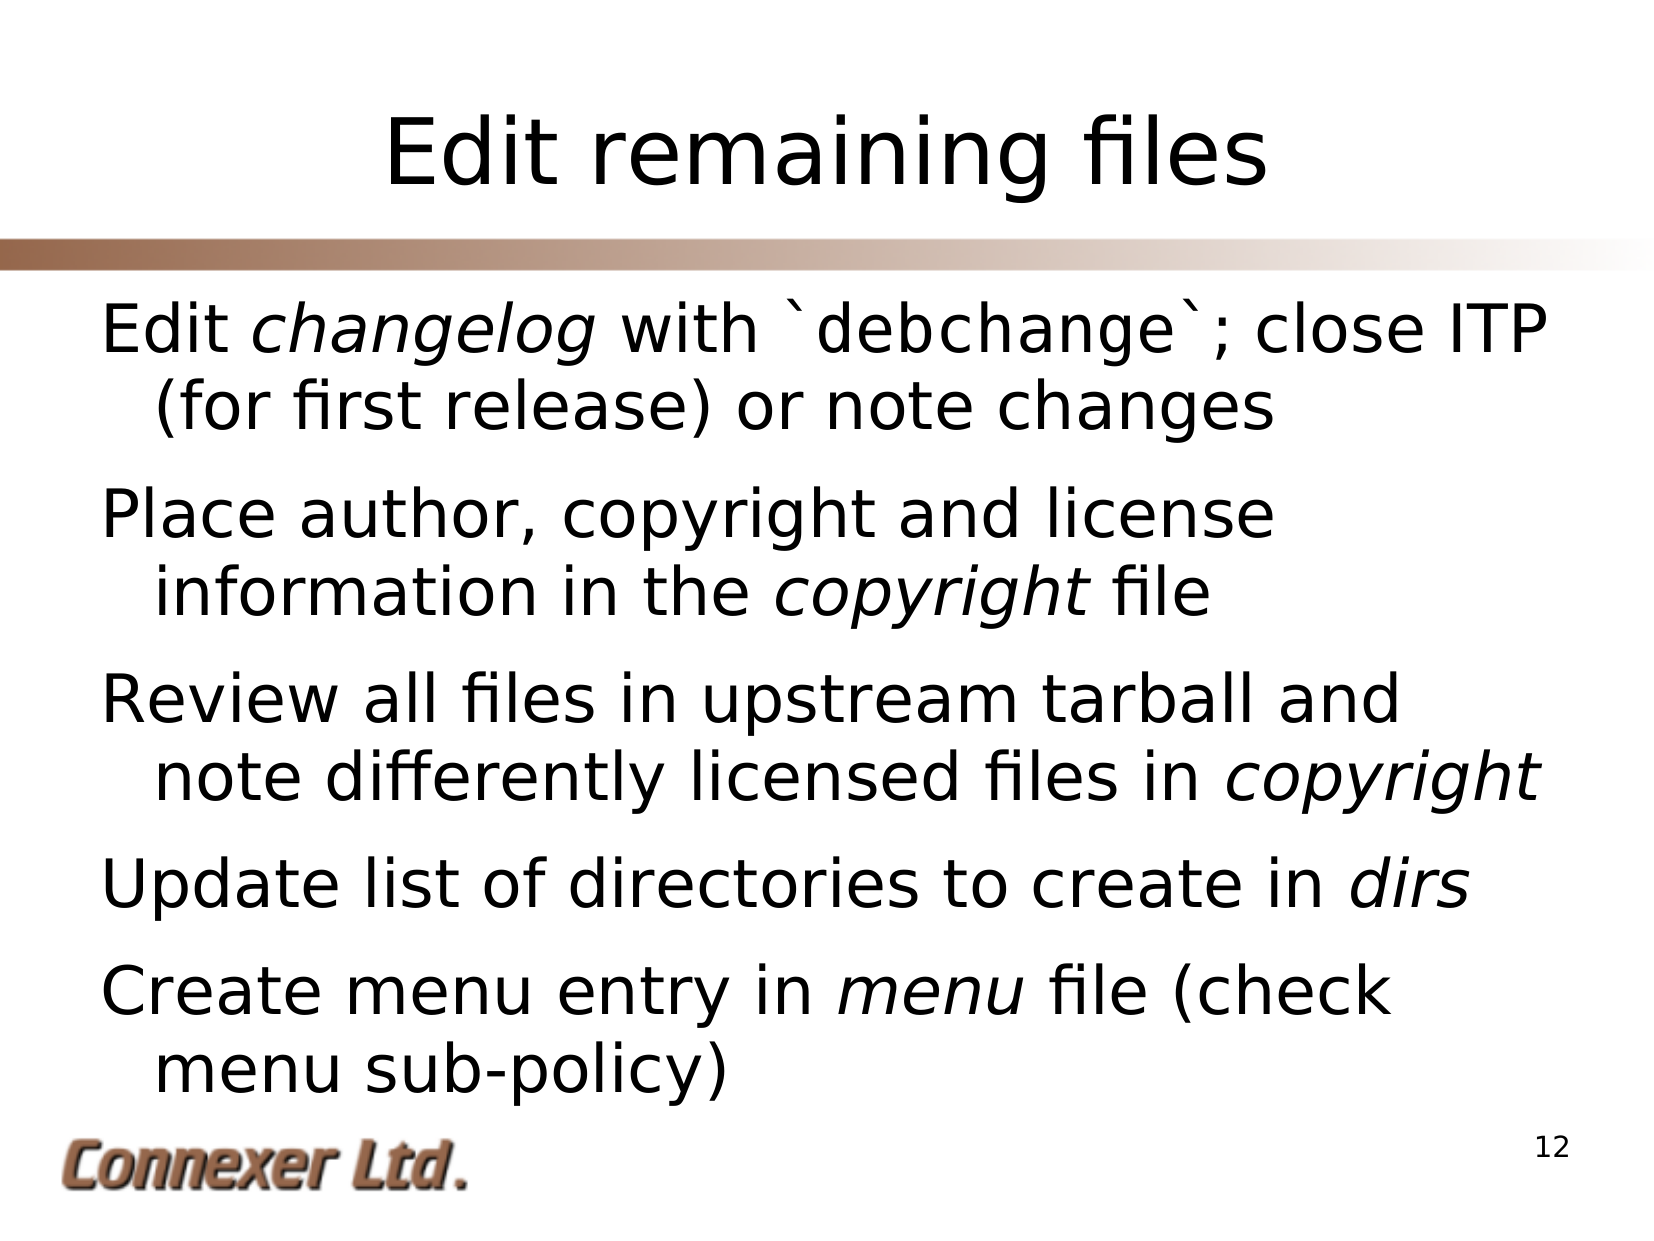

# Edit remaining files
Edit changelog with `debchange`; close ITP (for first release) or note changes
Place author, copyright and license information in the copyright file
Review all files in upstream tarball and note differently licensed files in copyright
Update list of directories to create in dirs
Create menu entry in menu file (check menu sub-policy)
12